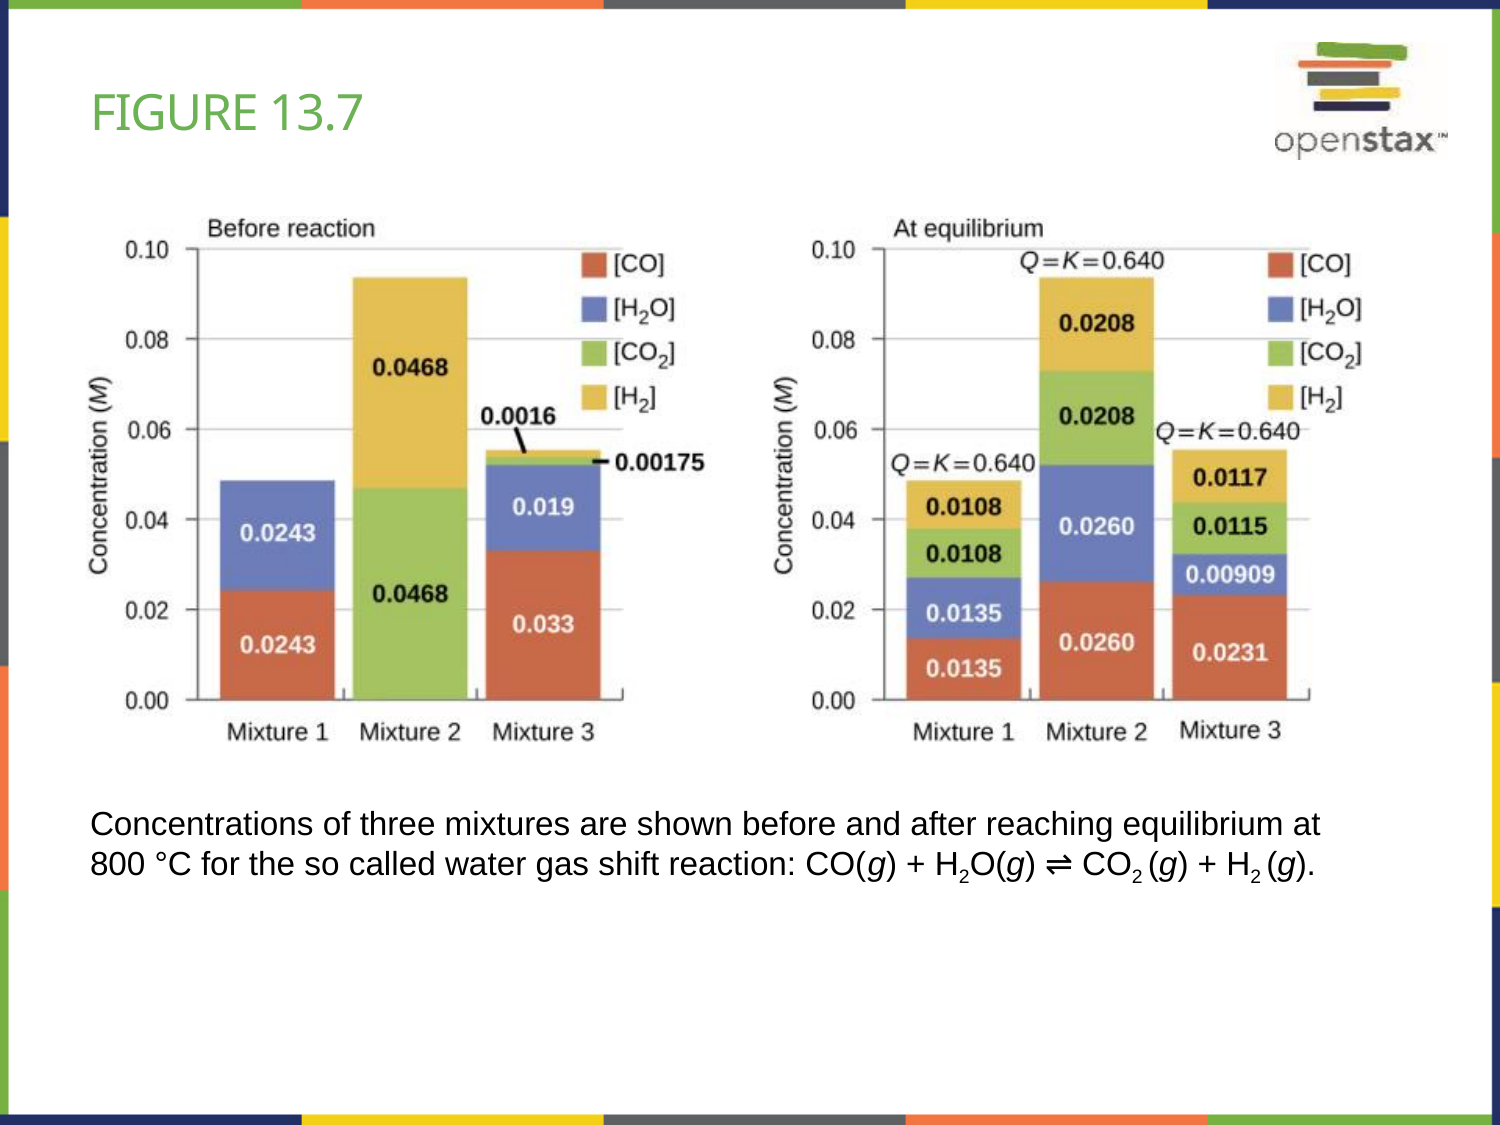

# Figure 13.7
Concentrations of three mixtures are shown before and after reaching equilibrium at 800 °C for the so called water gas shift reaction: CO(g) + H2O(g) ⇌ CO2 (g) + H2 (g).